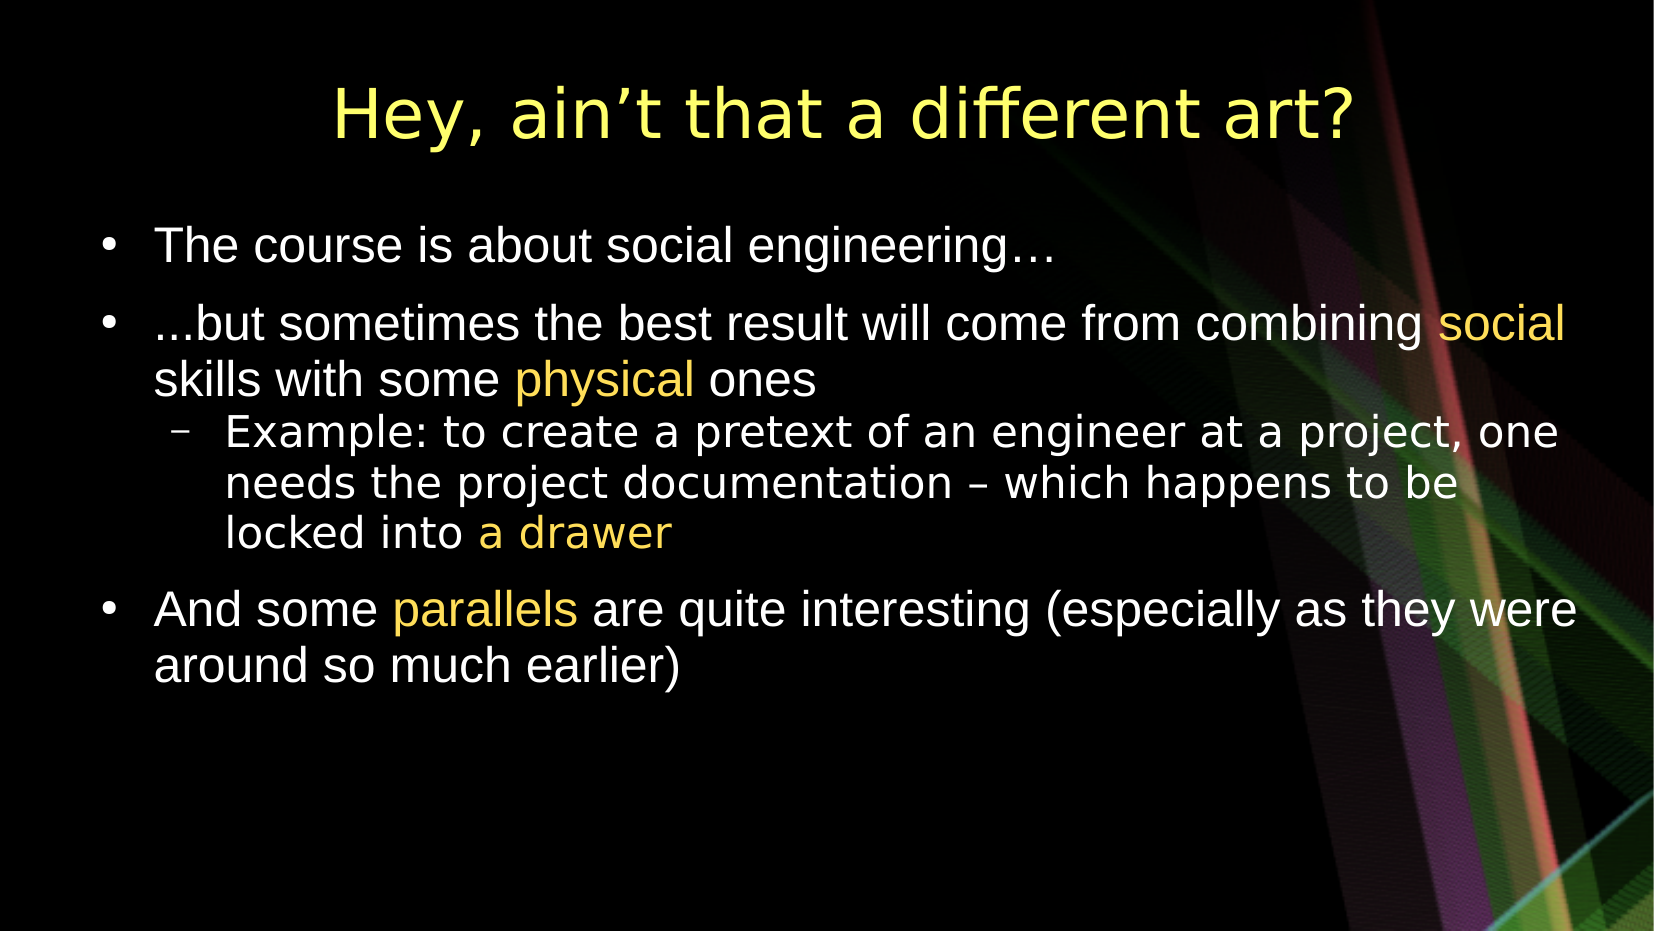

# Hey, ain’t that a different art?
The course is about social engineering…
...but sometimes the best result will come from combining social skills with some physical ones
Example: to create a pretext of an engineer at a project, one needs the project documentation – which happens to be locked into a drawer
And some parallels are quite interesting (especially as they were around so much earlier)